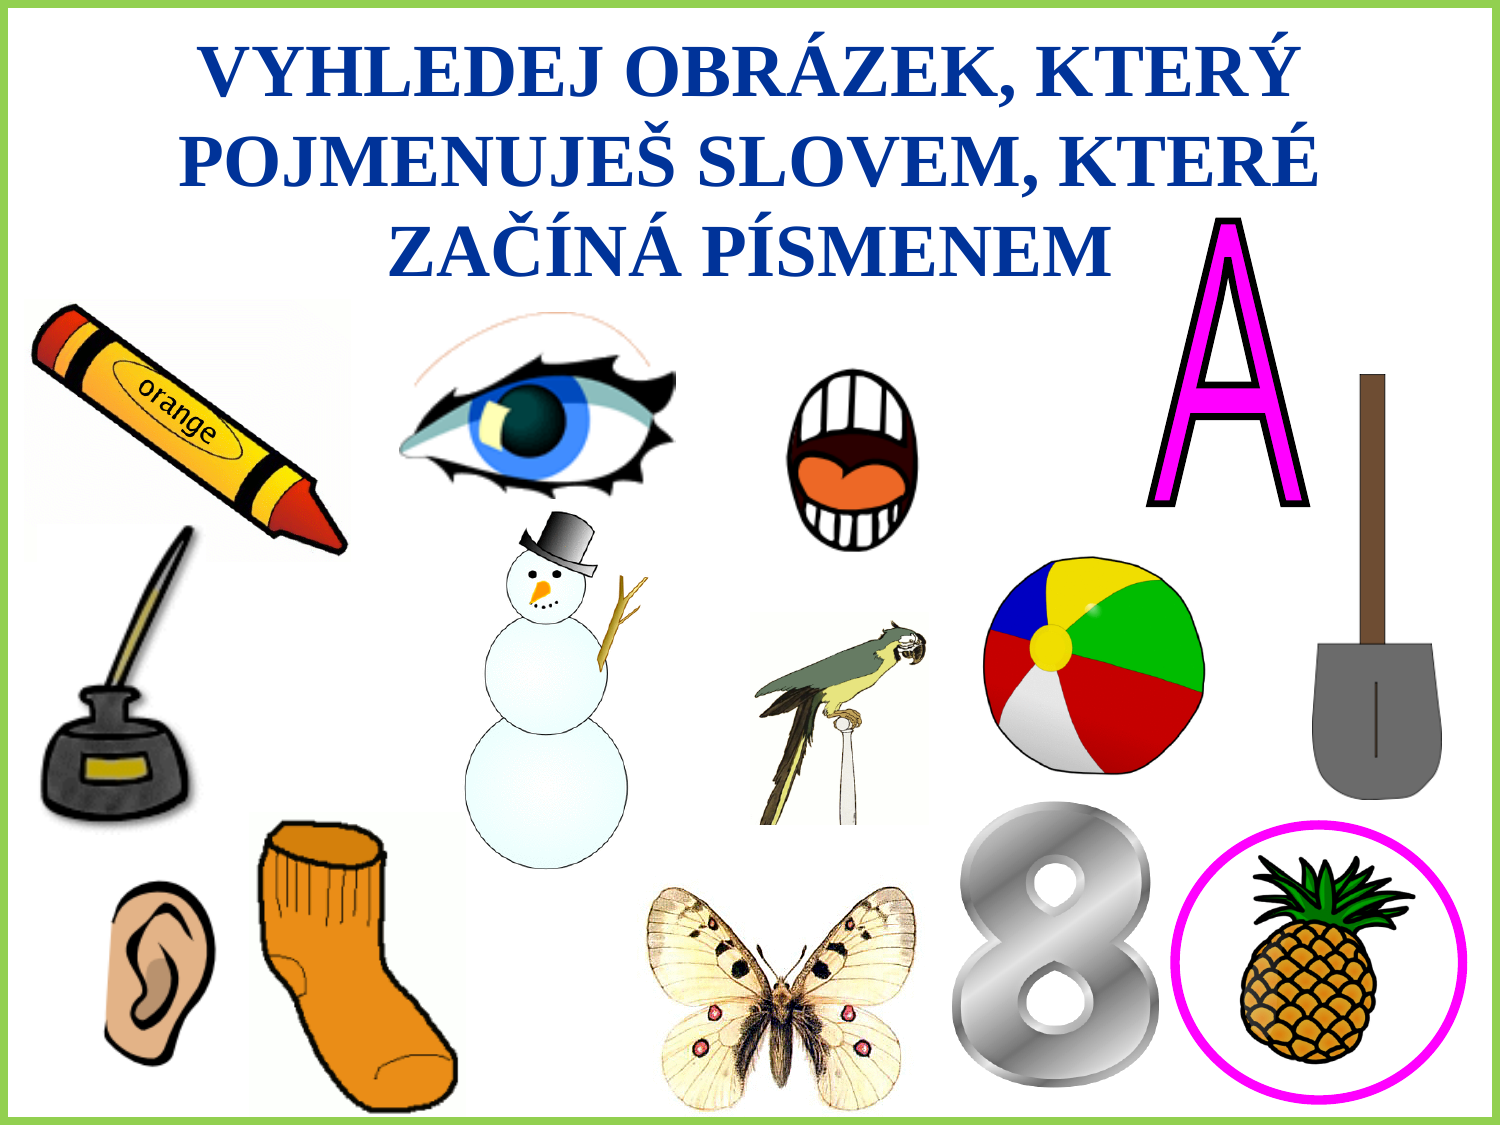

# VYHLEDEJ OBRÁZEK, KTERÝ POJMENUJEŠ SLOVEM, KTERÉ ZAČÍNÁ PÍSMENEM
A